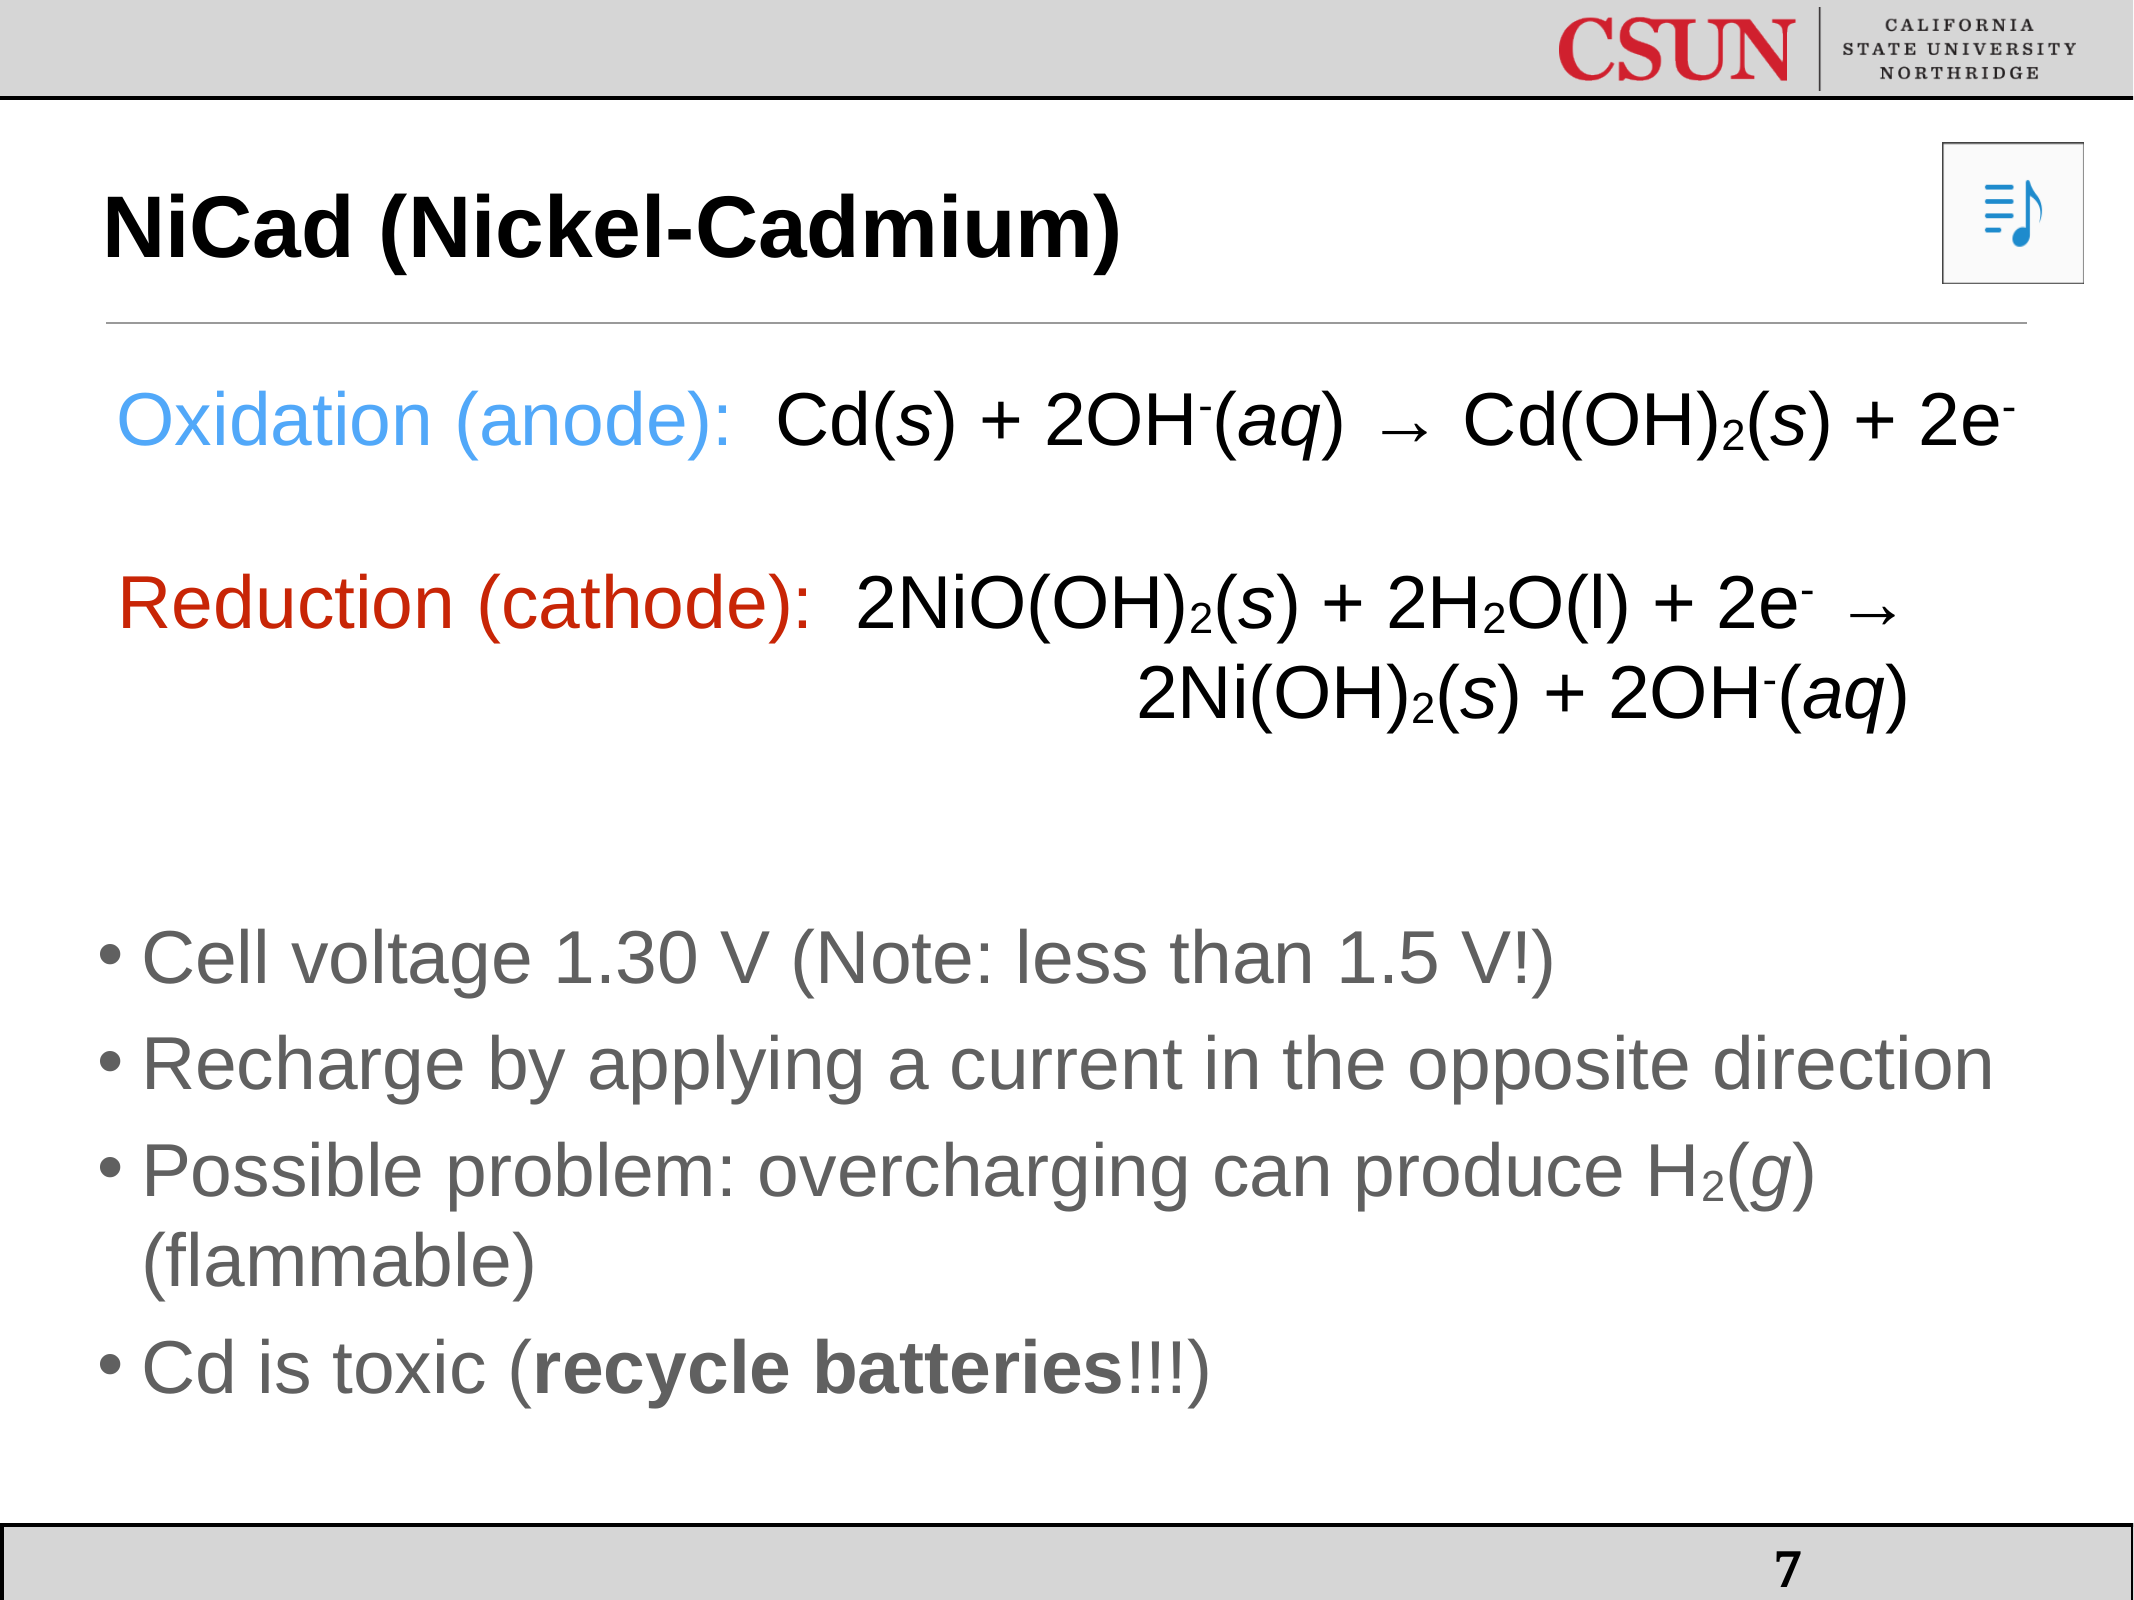

# NiCad (Nickel-Cadmium)
Oxidation (anode): Cd(s) + 2OH-(aq) → Cd(OH)2(s) + 2e-
Reduction (cathode): 2NiO(OH)2(s) + 2H2O(l) + 2e- →
2Ni(OH)2(s) + 2OH-(aq)
Cell voltage 1.30 V (Note: less than 1.5 V!)
Recharge by applying a current in the opposite direction
Possible problem: overcharging can produce H2(g) (flammable)
Cd is toxic (recycle batteries!!!)
7